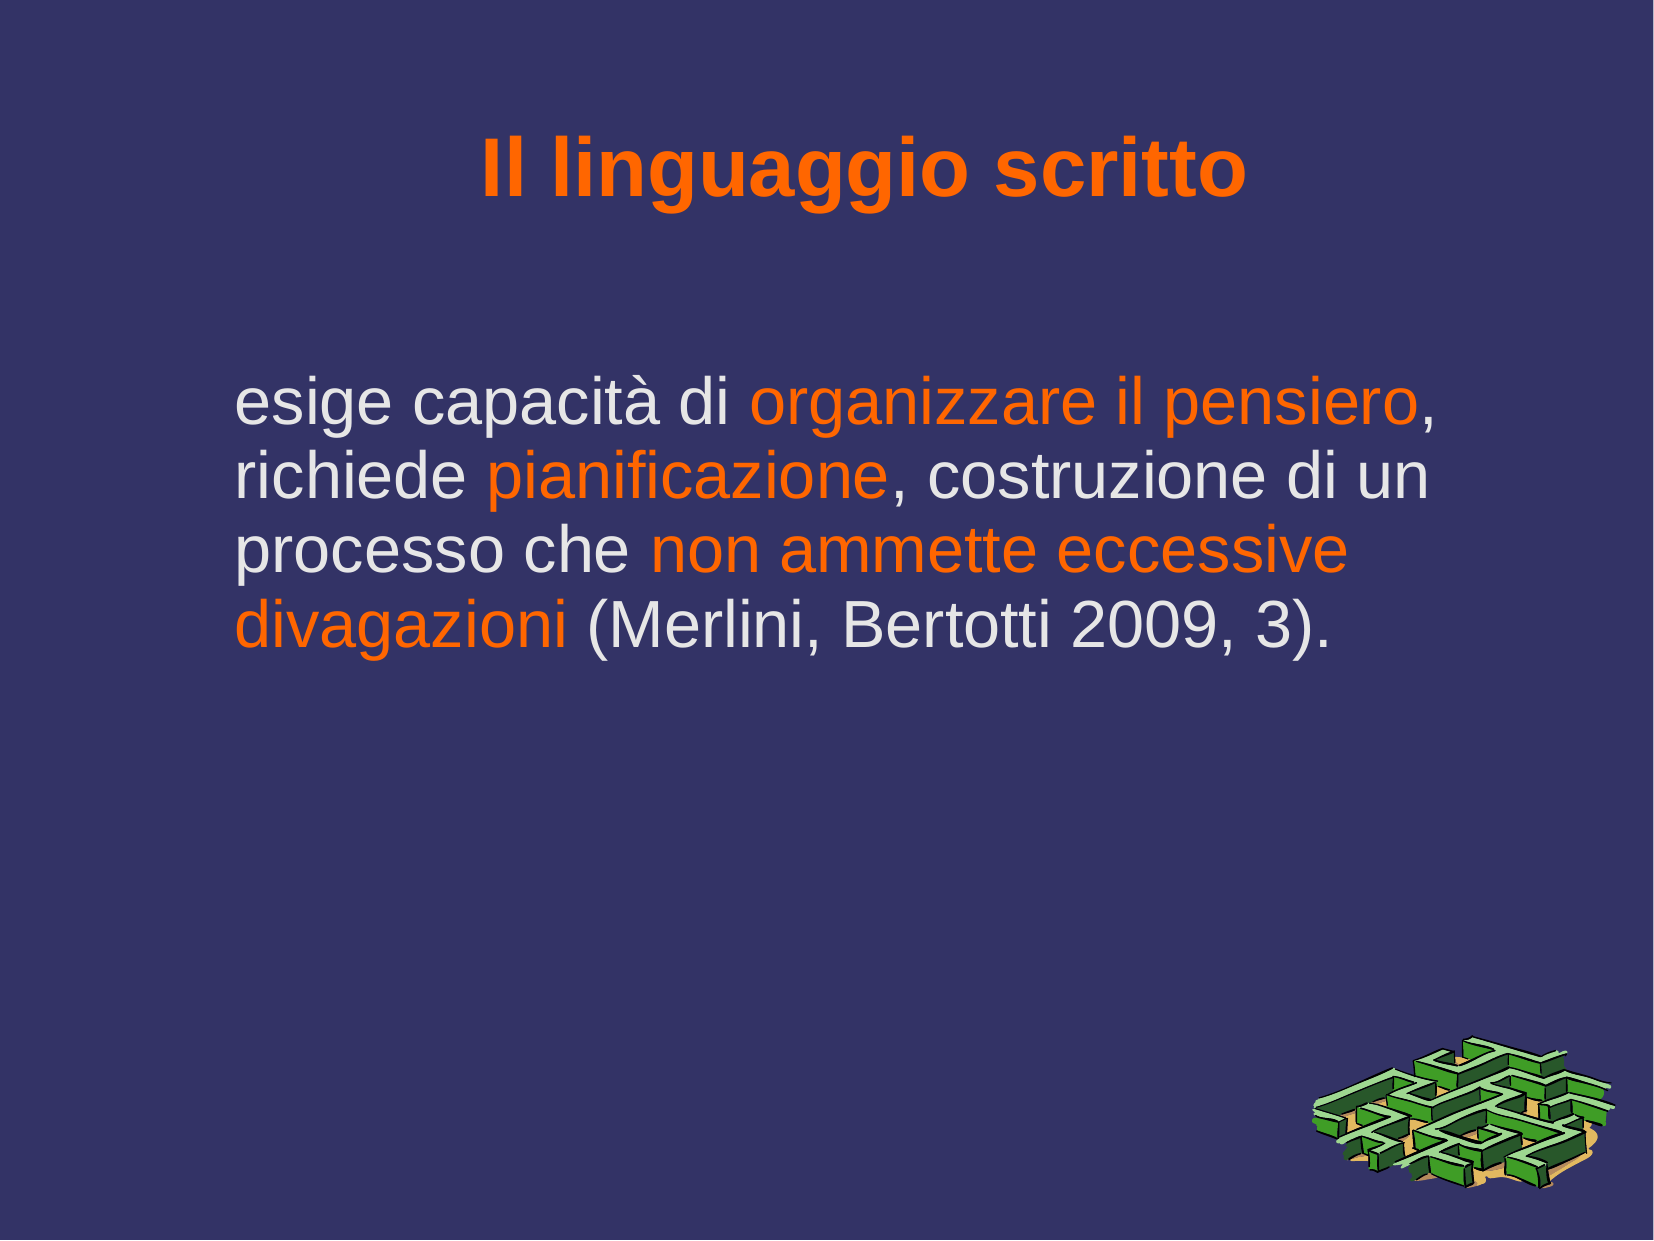

Il linguaggio scritto
	esige capacità di organizzare il pensiero, richiede pianificazione, costruzione di un processo che non ammette eccessive divagazioni (Merlini, Bertotti 2009, 3).